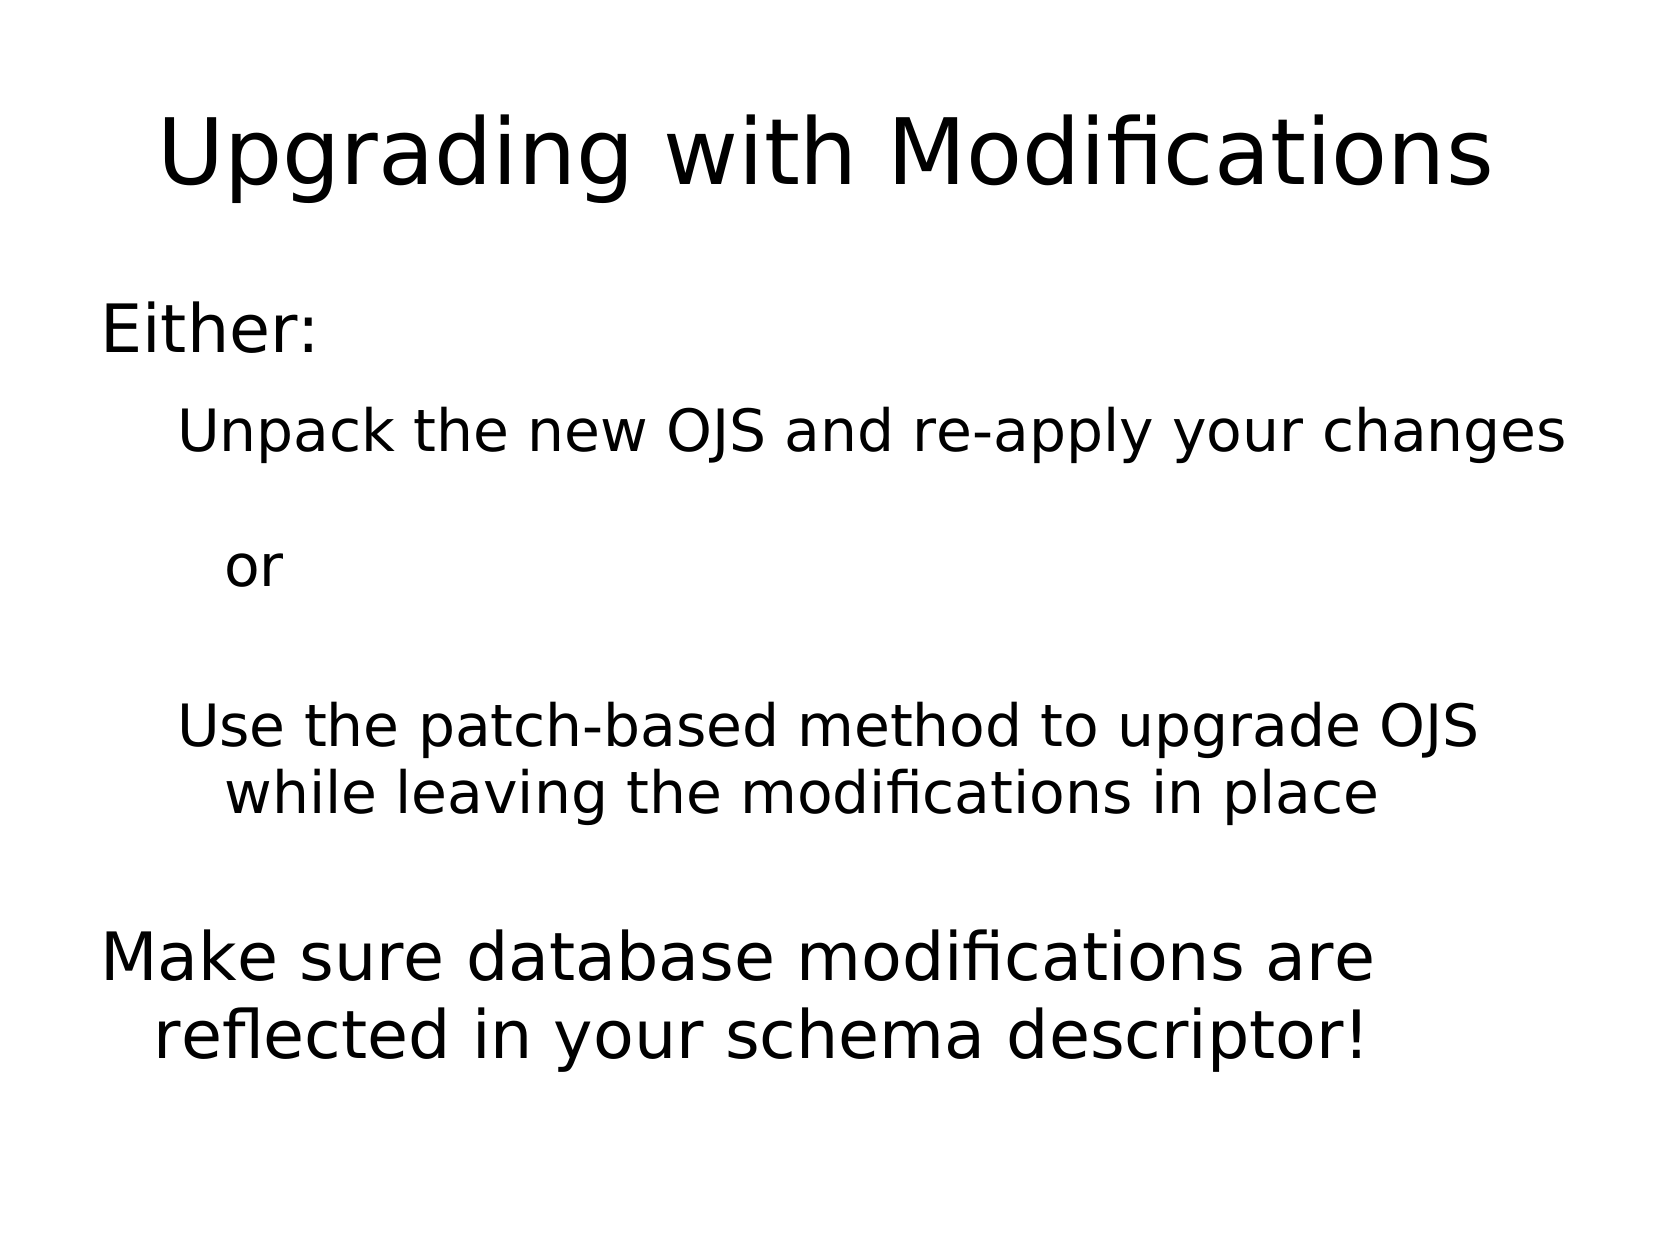

# Upgrading with Modifications
Either:
Unpack the new OJS and re-apply your changes
or
Use the patch-based method to upgrade OJS while leaving the modifications in place
Make sure database modifications are reflected in your schema descriptor!